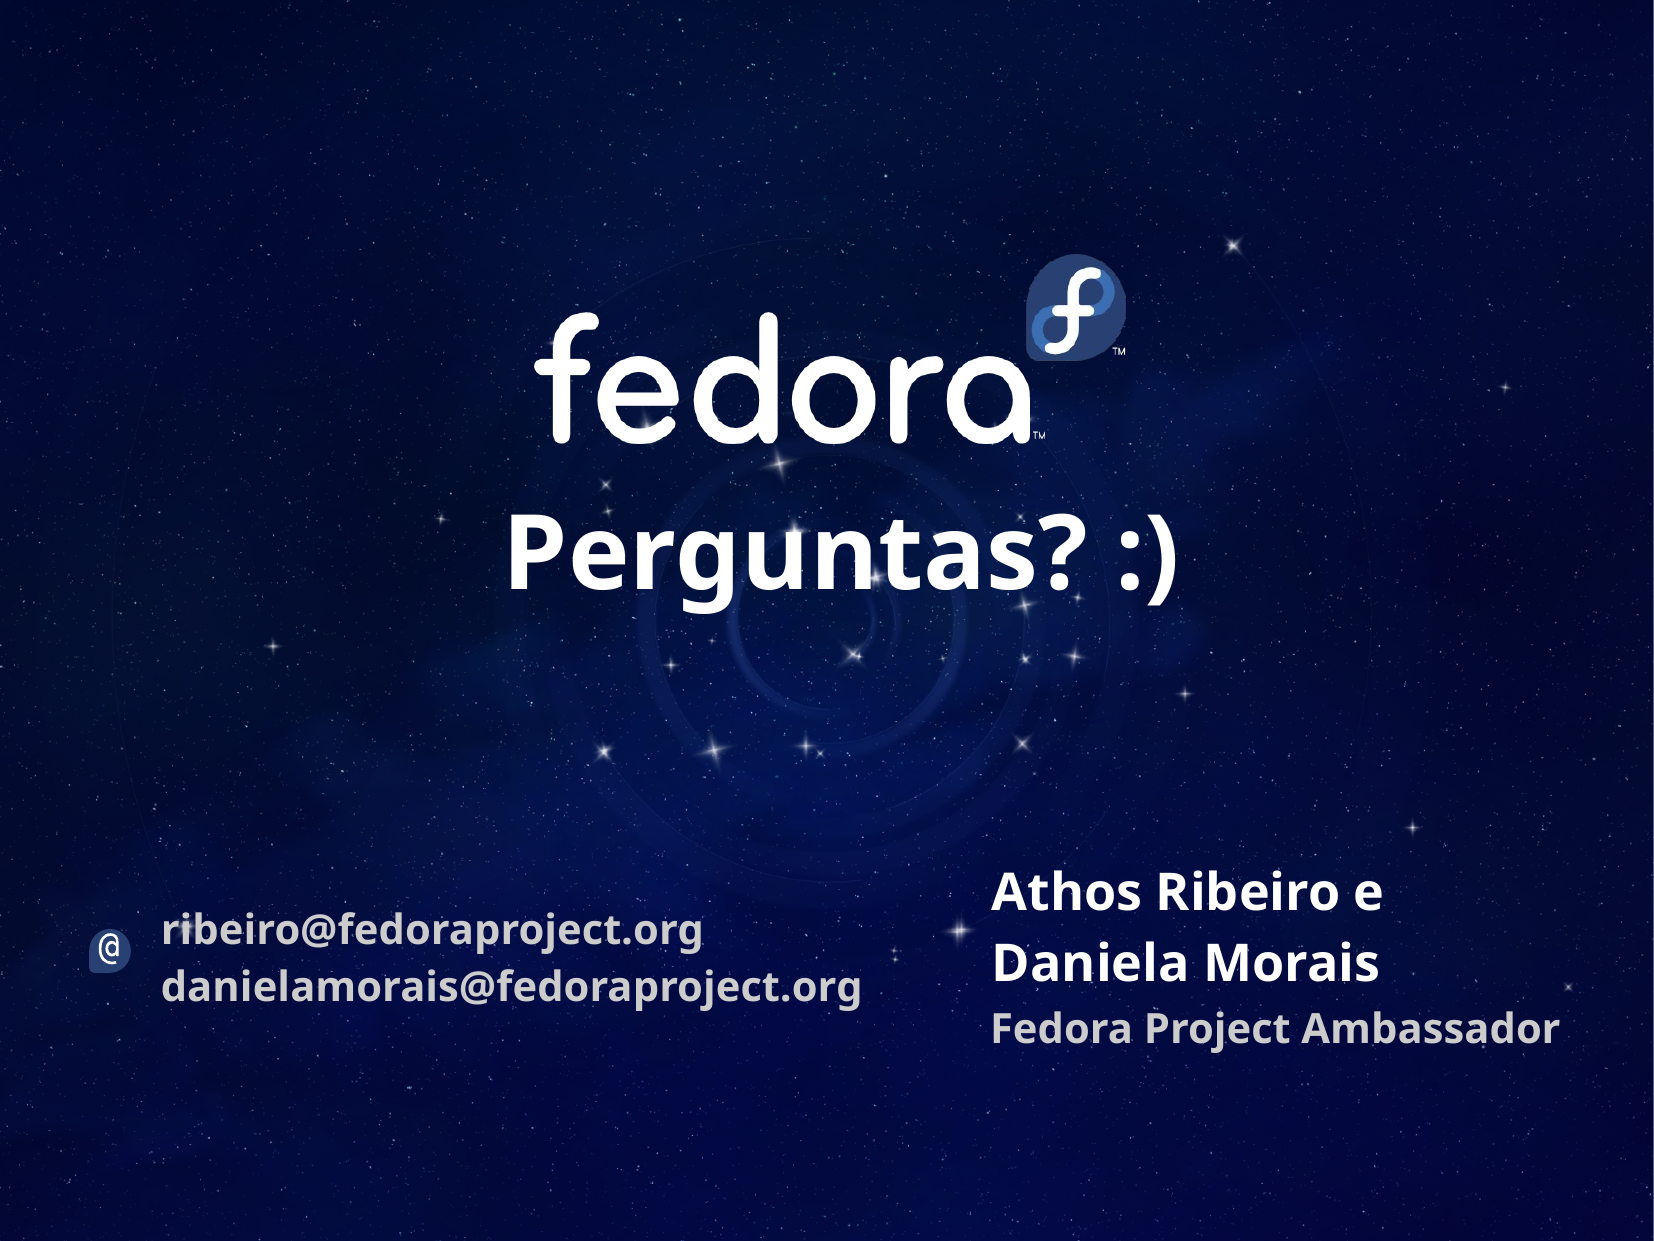

Perguntas? :)
Athos Ribeiro e
Daniela Morais
ribeiro@fedoraproject.org
danielamorais@fedoraproject.org
Fedora Project Ambassador